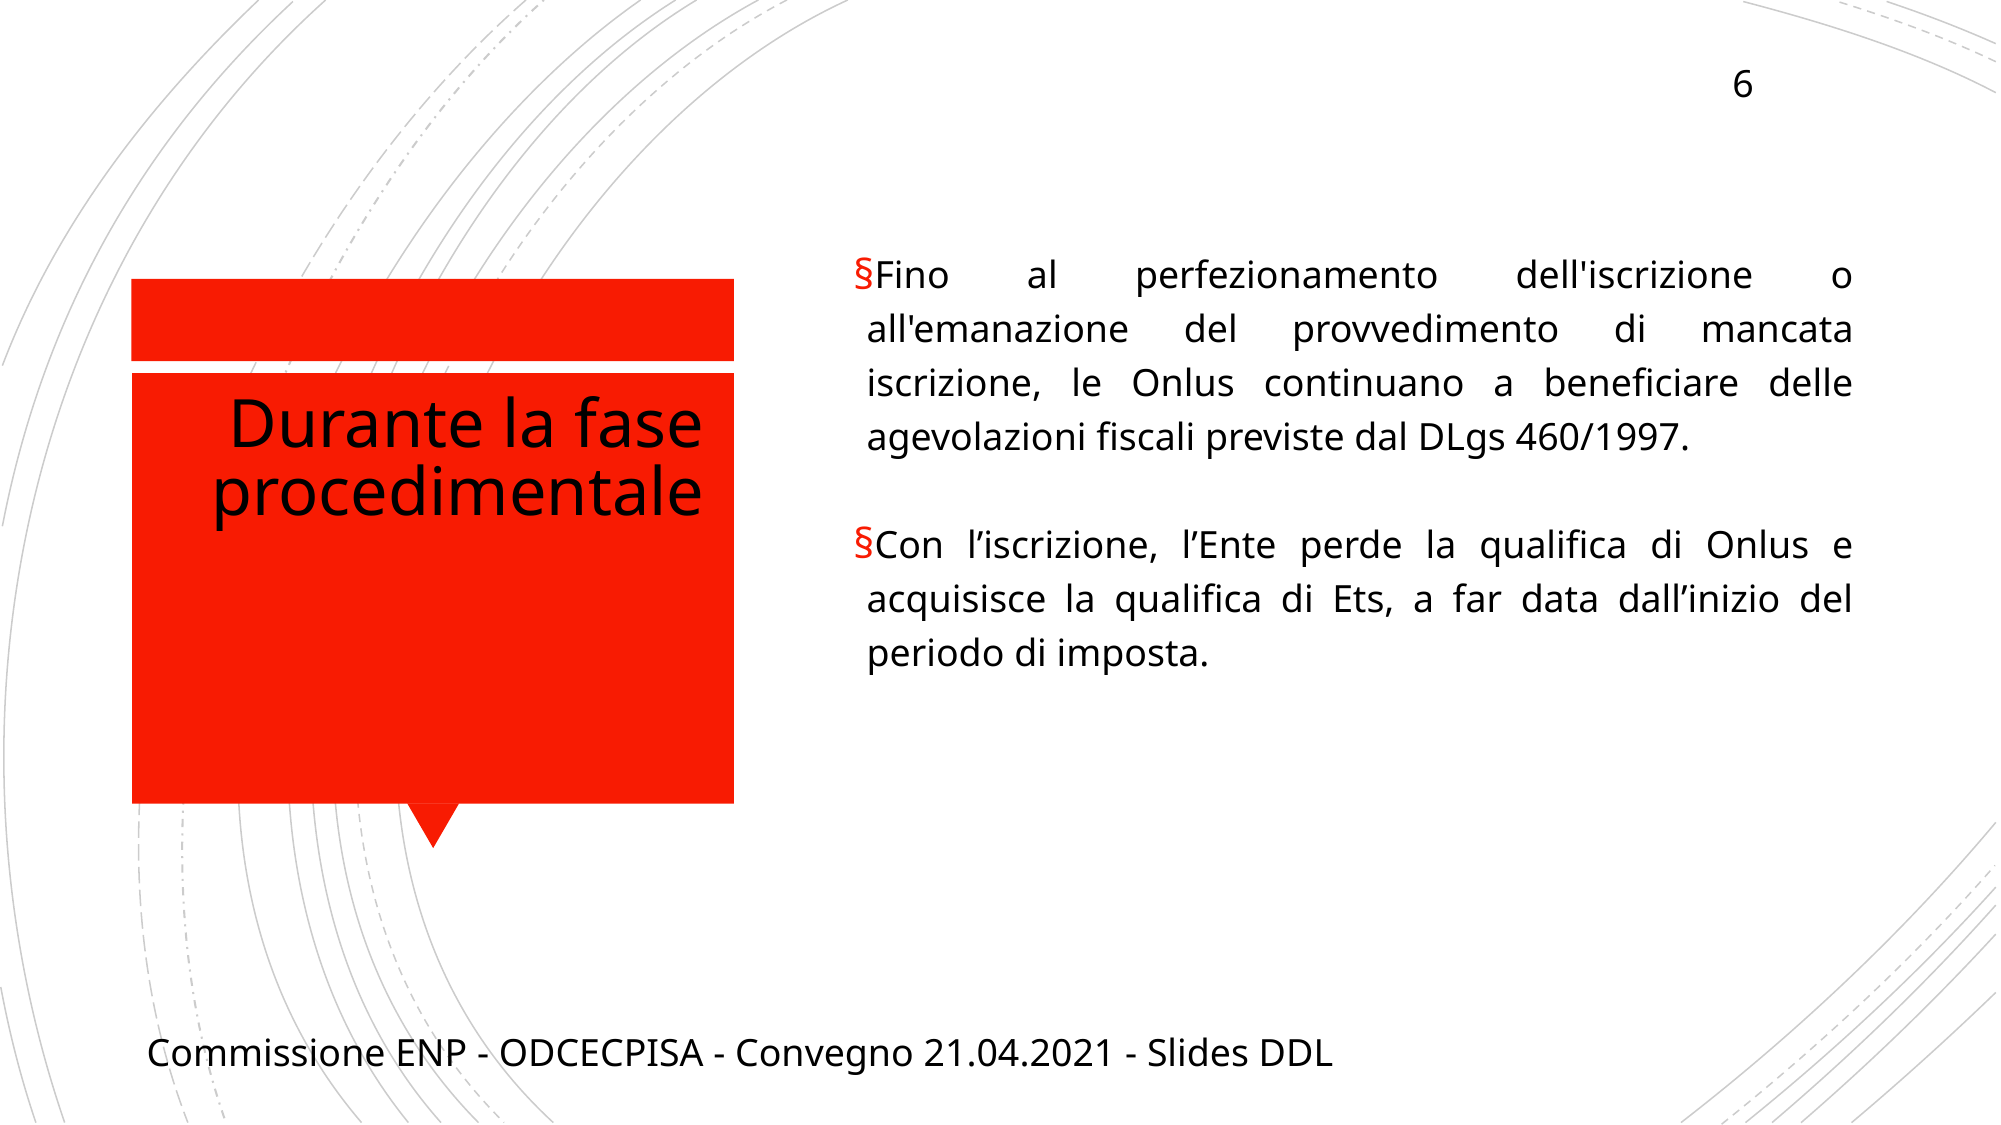

Fino al perfezionamento dell'iscrizione o all'emanazione del provvedimento di mancata iscrizione, le Onlus continuano a beneficiare delle agevolazioni fiscali previste dal DLgs 460/1997.
Con l’iscrizione, l’Ente perde la qualifica di Onlus e acquisisce la qualifica di Ets, a far data dall’inizio del periodo di imposta.
# Durante la fase procedimentale
Commissione ENP - ODCECPISA - Convegno 21.04.2021 - Slides DDL